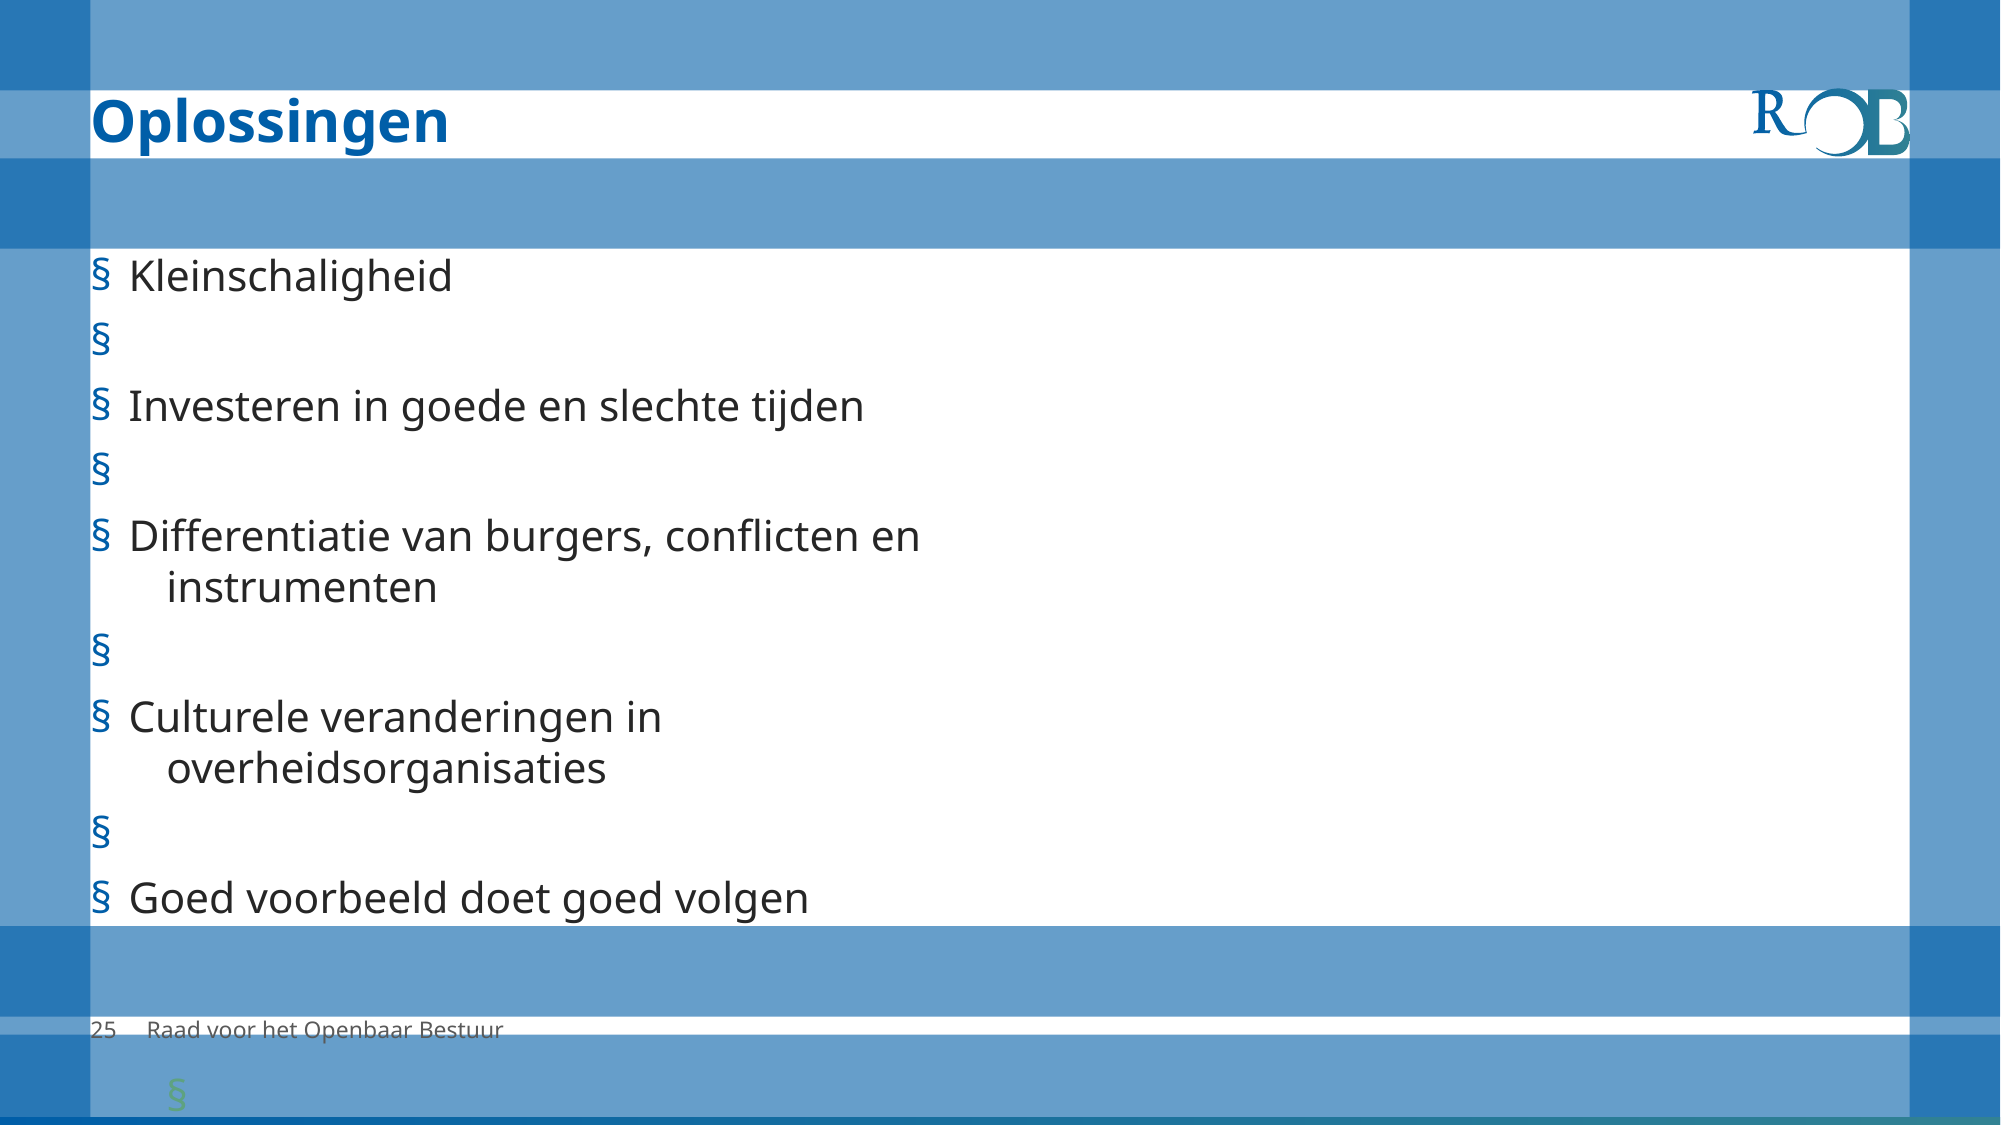

# Oplossingen
Kleinschaligheid
Investeren in goede en slechte tijden
Differentiatie van burgers, conflicten en instrumenten
Culturele veranderingen in overheidsorganisaties
Goed voorbeeld doet goed volgen
Raad voor het Openbaar Bestuur